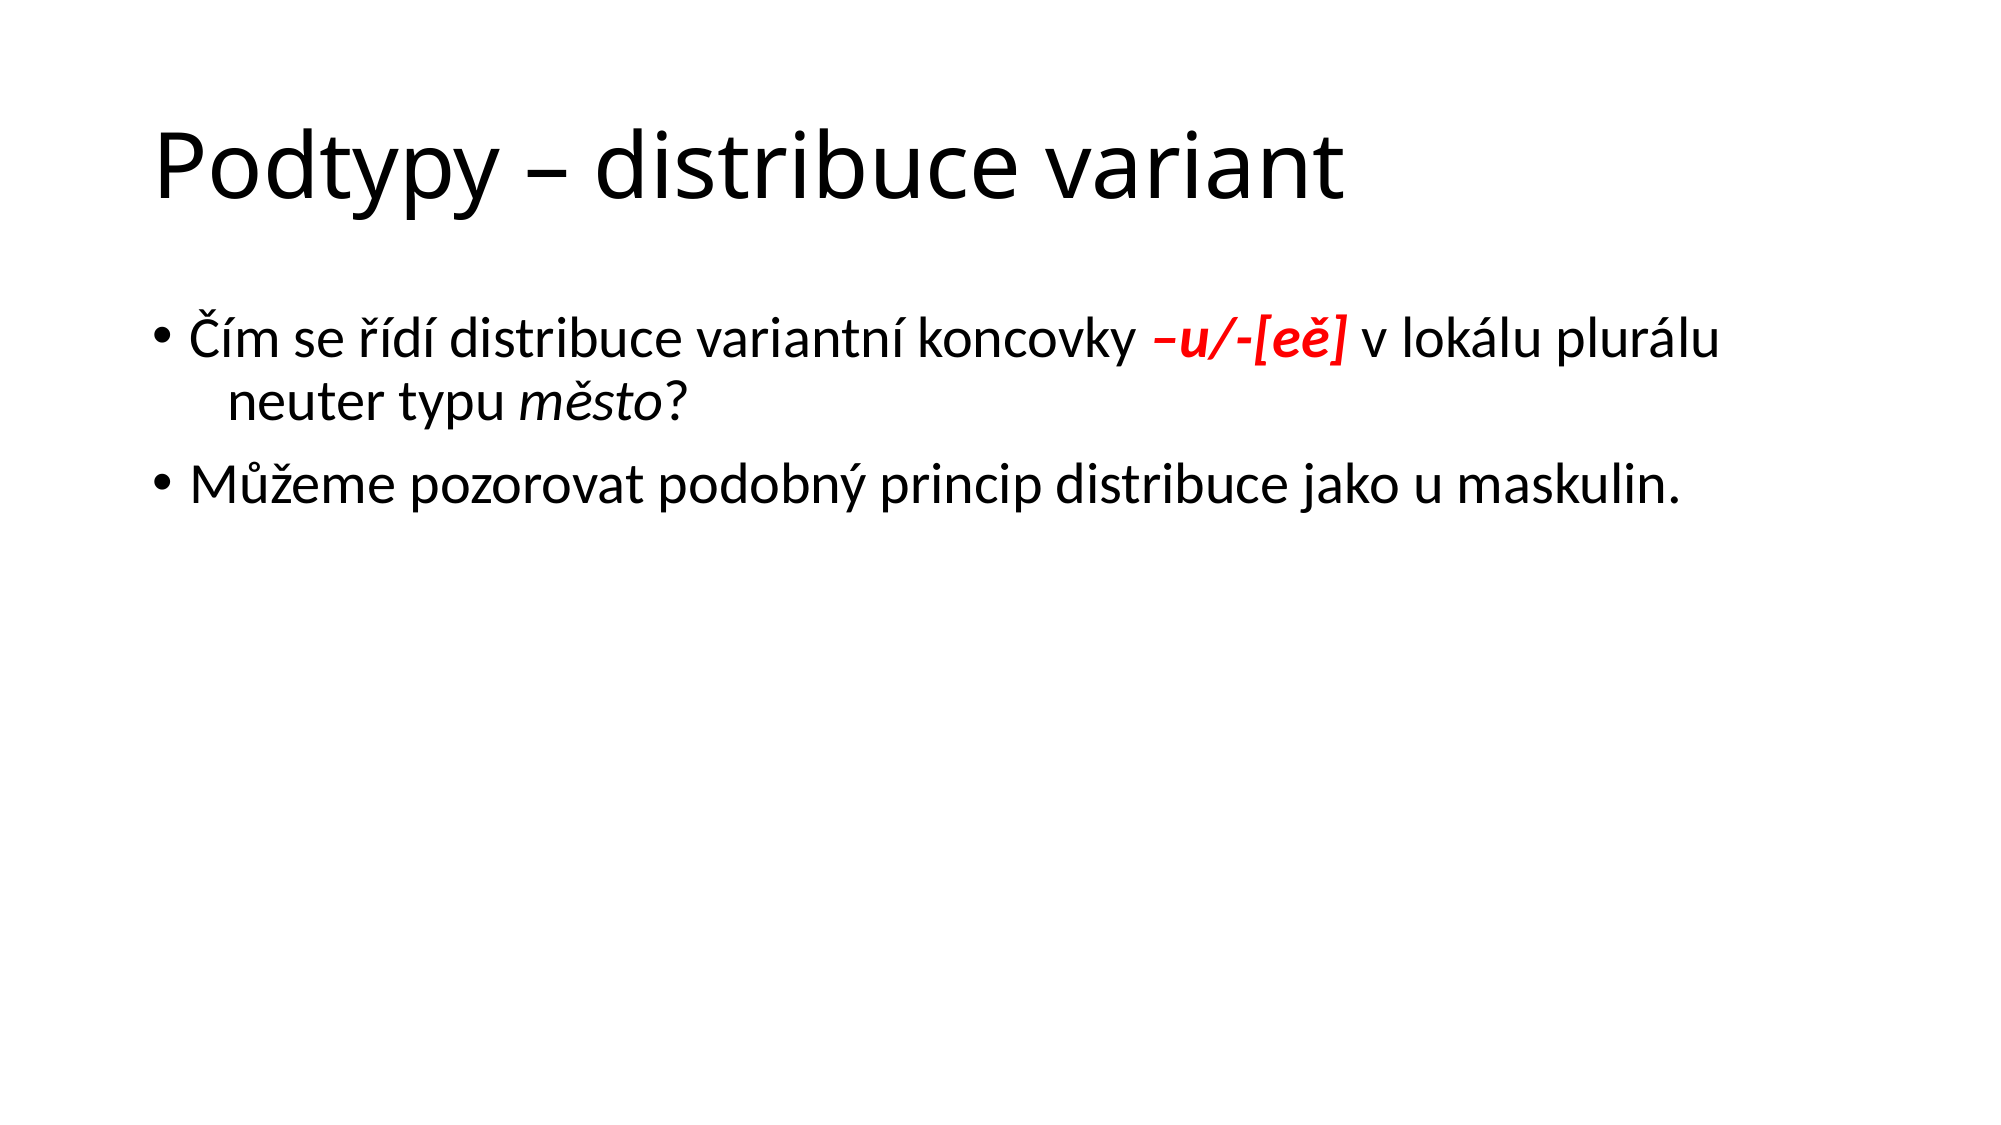

# Podtypy – distribuce variant
Čím se řídí distribuce variantní koncovky –u/-[eě] v lokálu plurálu neuter typu město?
Můžeme pozorovat podobný princip distribuce jako u maskulin.